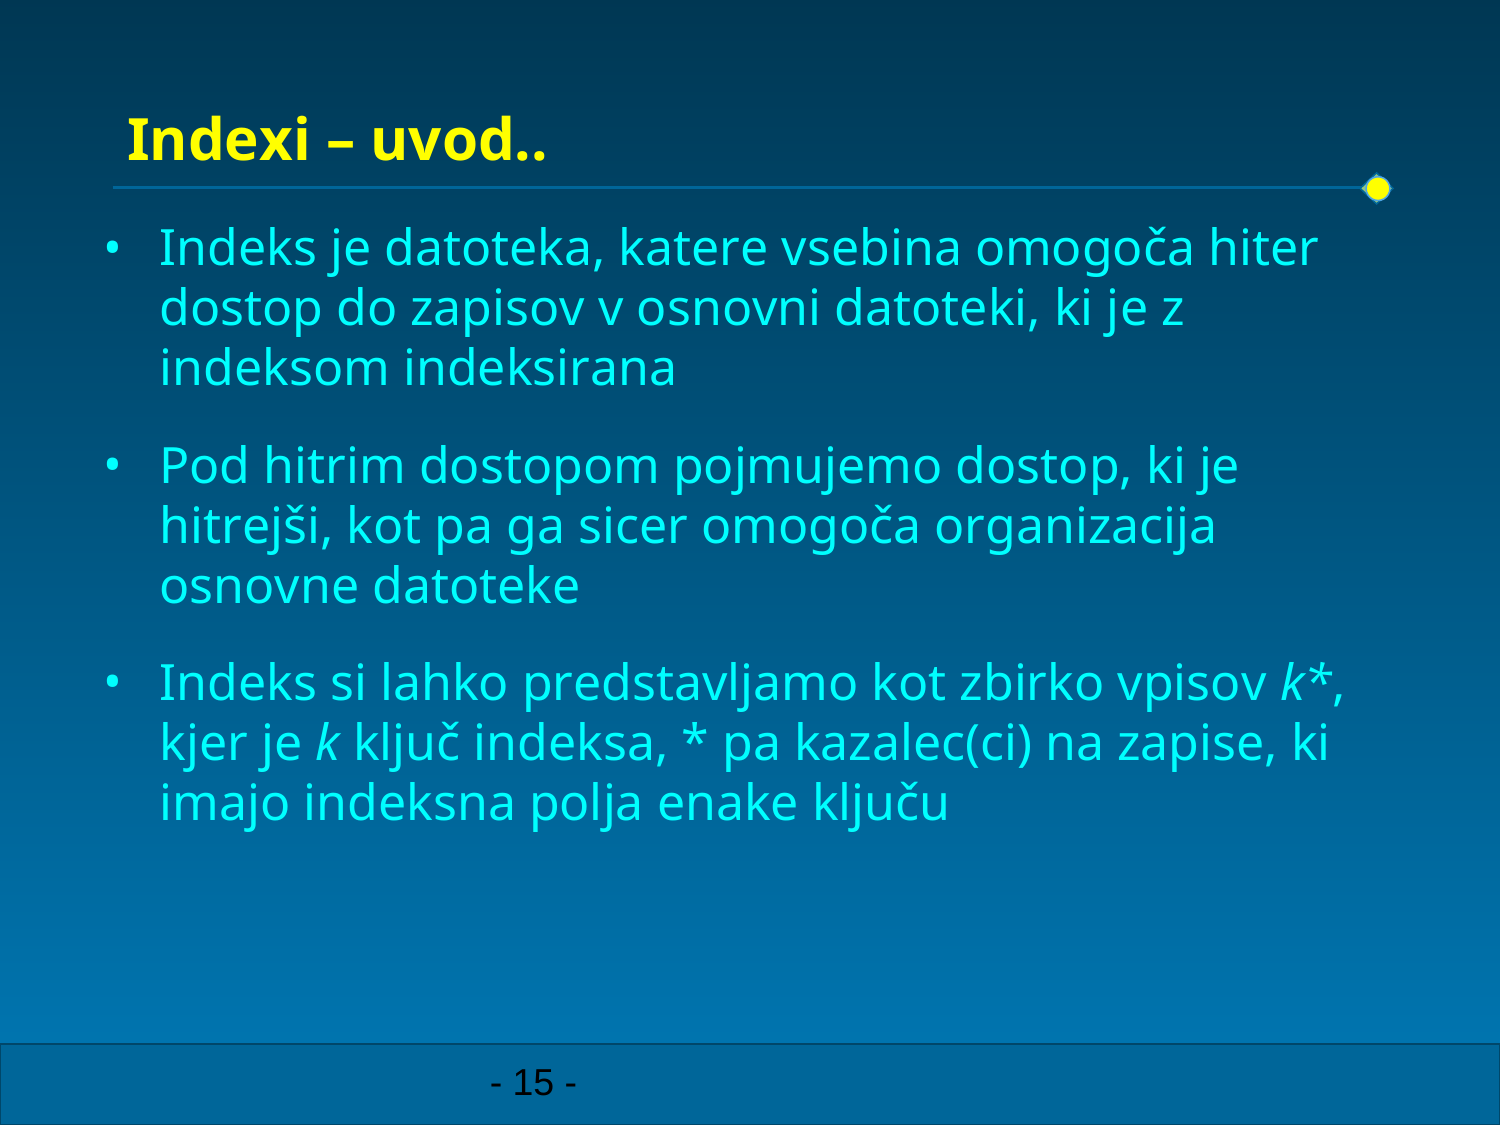

# Indexi – uvod..
Indeks je datoteka, katere vsebina omogoča hiter dostop do zapisov v osnovni datoteki, ki je z indeksom indeksirana
Pod hitrim dostopom pojmujemo dostop, ki je hitrejši, kot pa ga sicer omogoča organizacija osnovne datoteke
Indeks si lahko predstavljamo kot zbirko vpisov k*, kjer je k ključ indeksa, * pa kazalec(ci) na zapise, ki imajo indeksna polja enake ključu